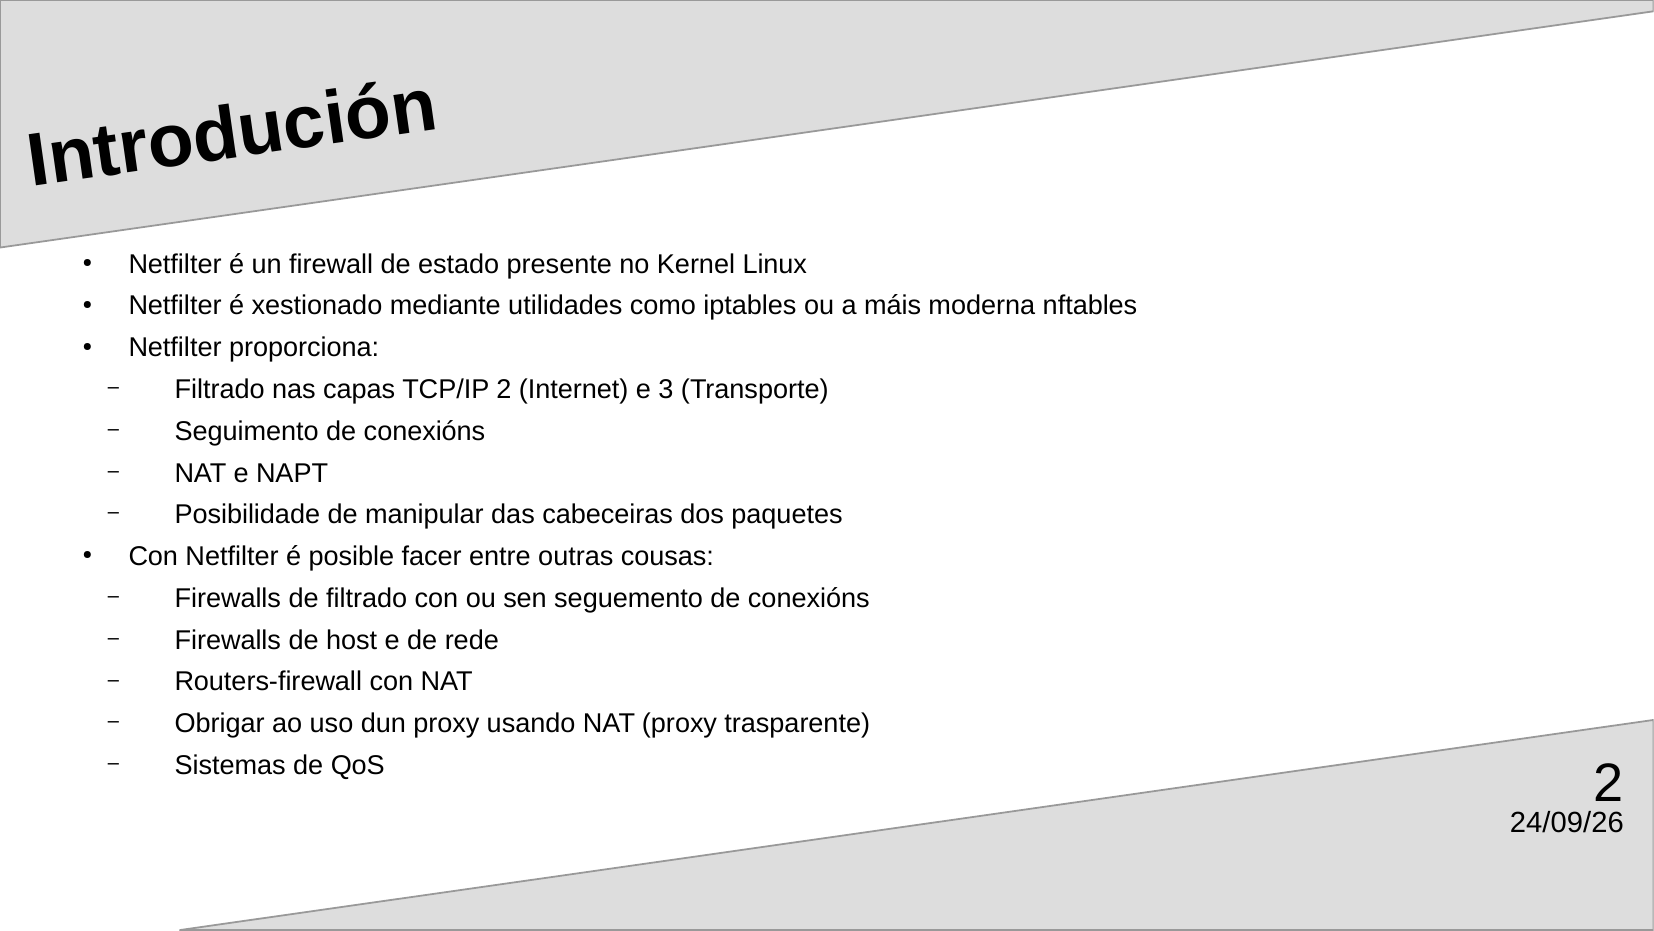

# Introdución
Netfilter é un firewall de estado presente no Kernel Linux
Netfilter é xestionado mediante utilidades como iptables ou a máis moderna nftables
Netfilter proporciona:
Filtrado nas capas TCP/IP 2 (Internet) e 3 (Transporte)
Seguimento de conexións
NAT e NAPT
Posibilidade de manipular das cabeceiras dos paquetes
Con Netfilter é posible facer entre outras cousas:
Firewalls de filtrado con ou sen seguemento de conexións
Firewalls de host e de rede
Routers-firewall con NAT
Obrigar ao uso dun proxy usando NAT (proxy trasparente)
Sistemas de QoS
2